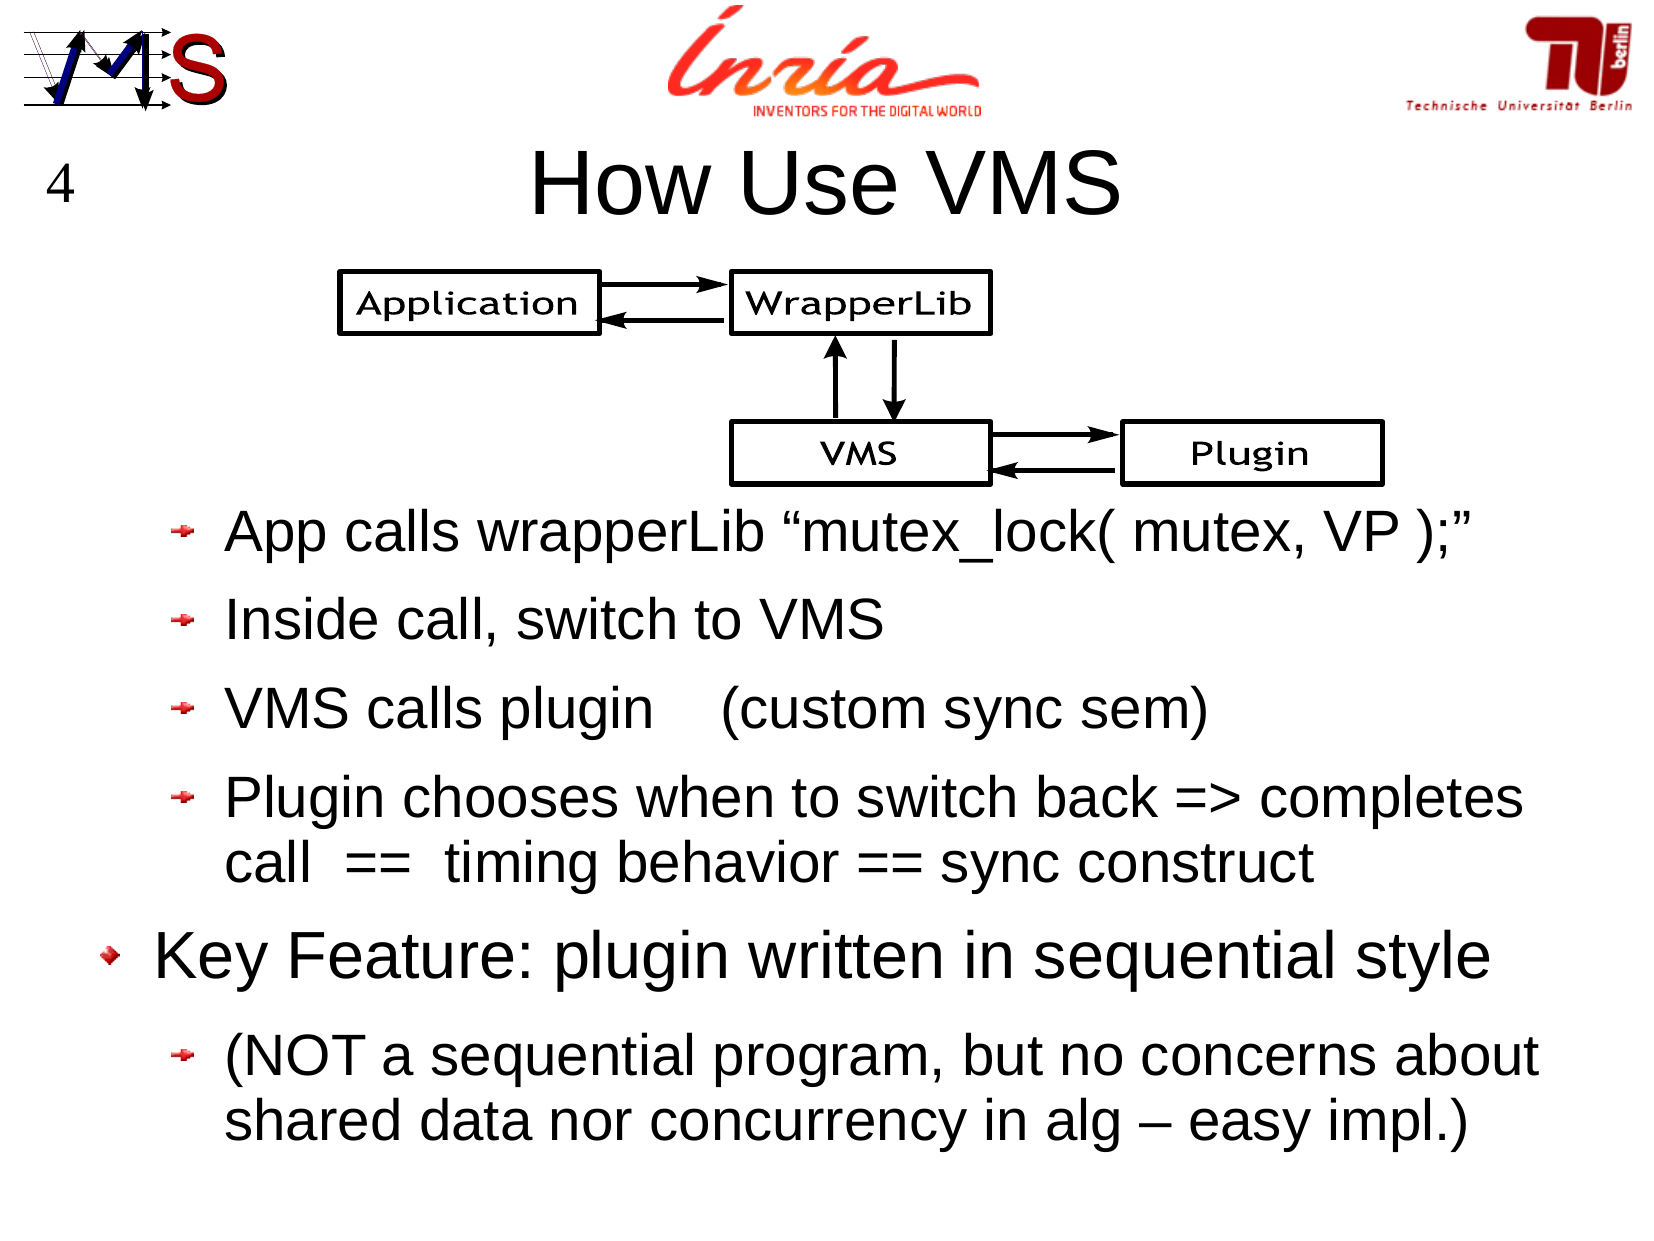

# How Use VMS
4
App calls wrapperLib “mutex_lock( mutex, VP );”
Inside call, switch to VMS
VMS calls plugin (custom sync sem)
Plugin chooses when to switch back => completes call == timing behavior == sync construct
Key Feature: plugin written in sequential style
(NOT a sequential program, but no concerns about shared data nor concurrency in alg – easy impl.)